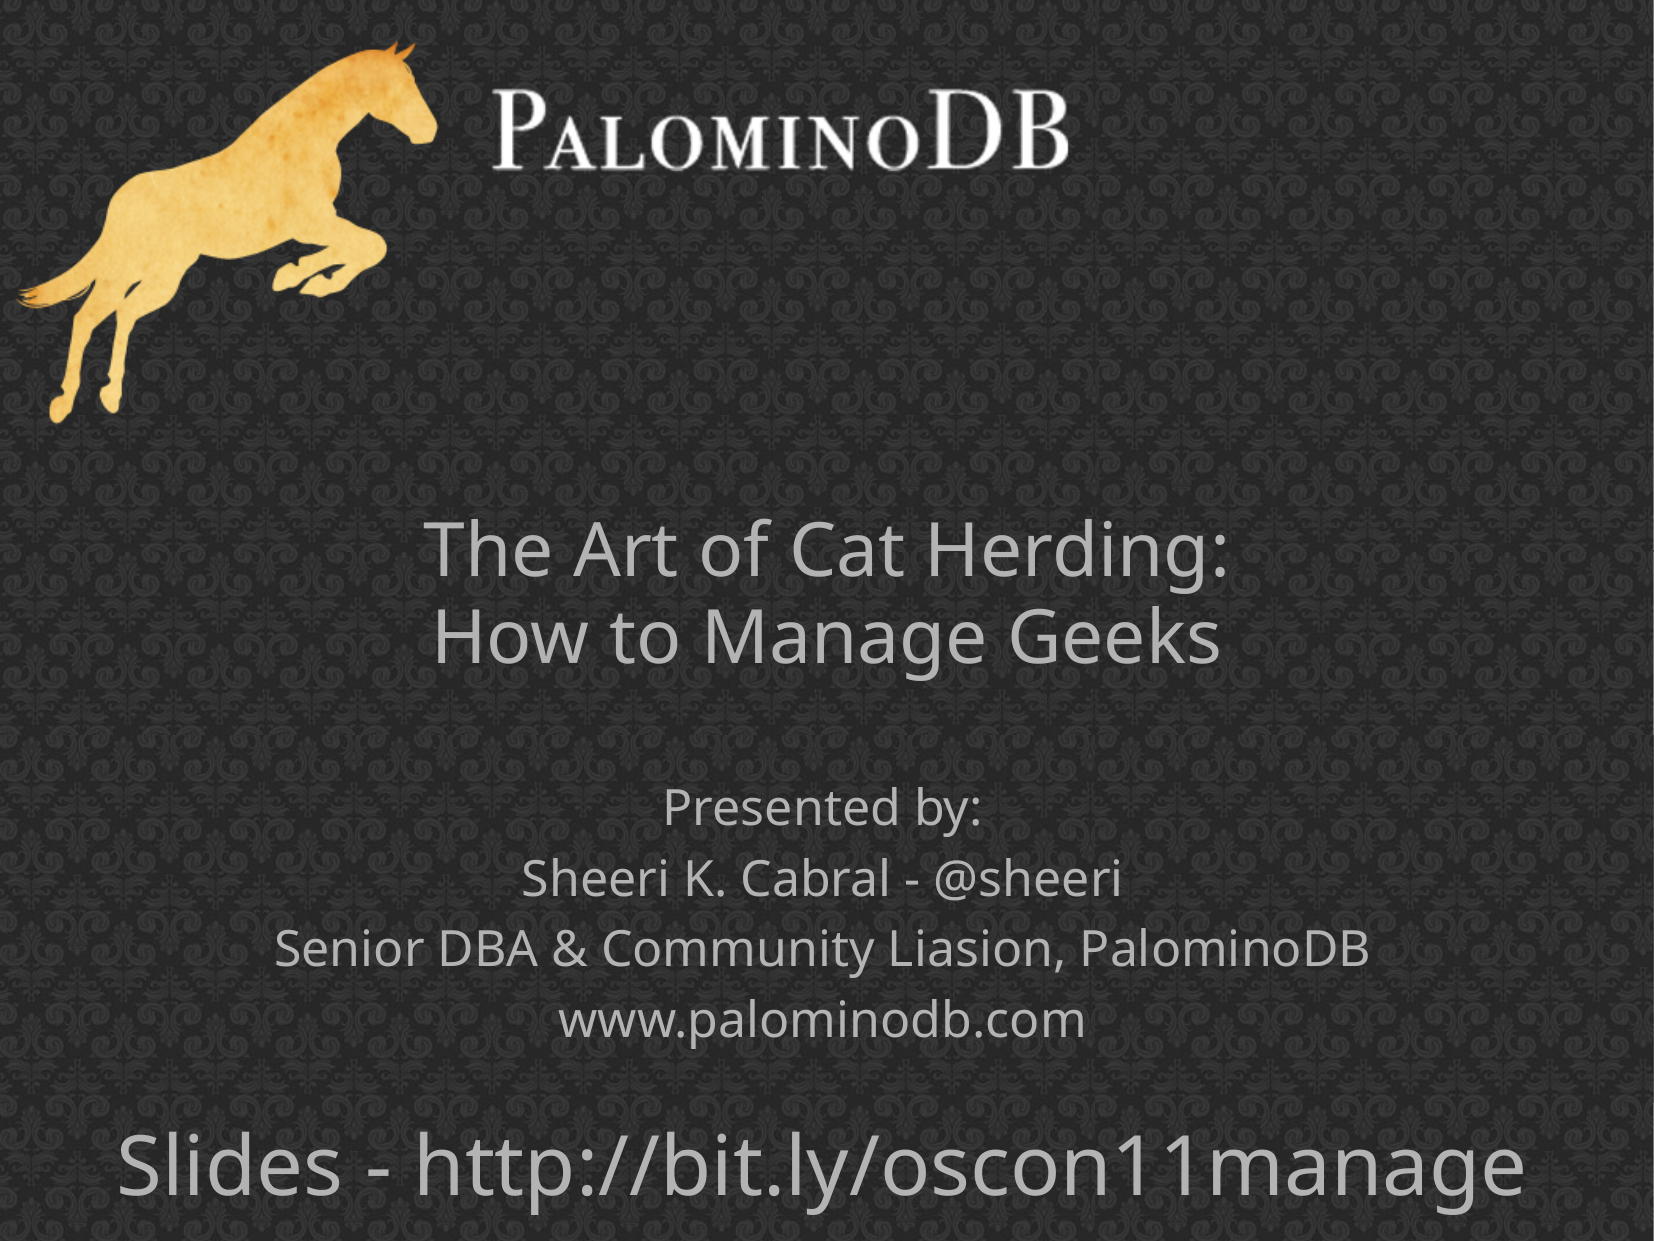

The Art of Cat Herding:
How to Manage Geeks
Presented by:
Sheeri K. Cabral - @sheeri
Senior DBA & Community Liasion, PalominoDB
www.palominodb.com
Slides - http://bit.ly/oscon11manage